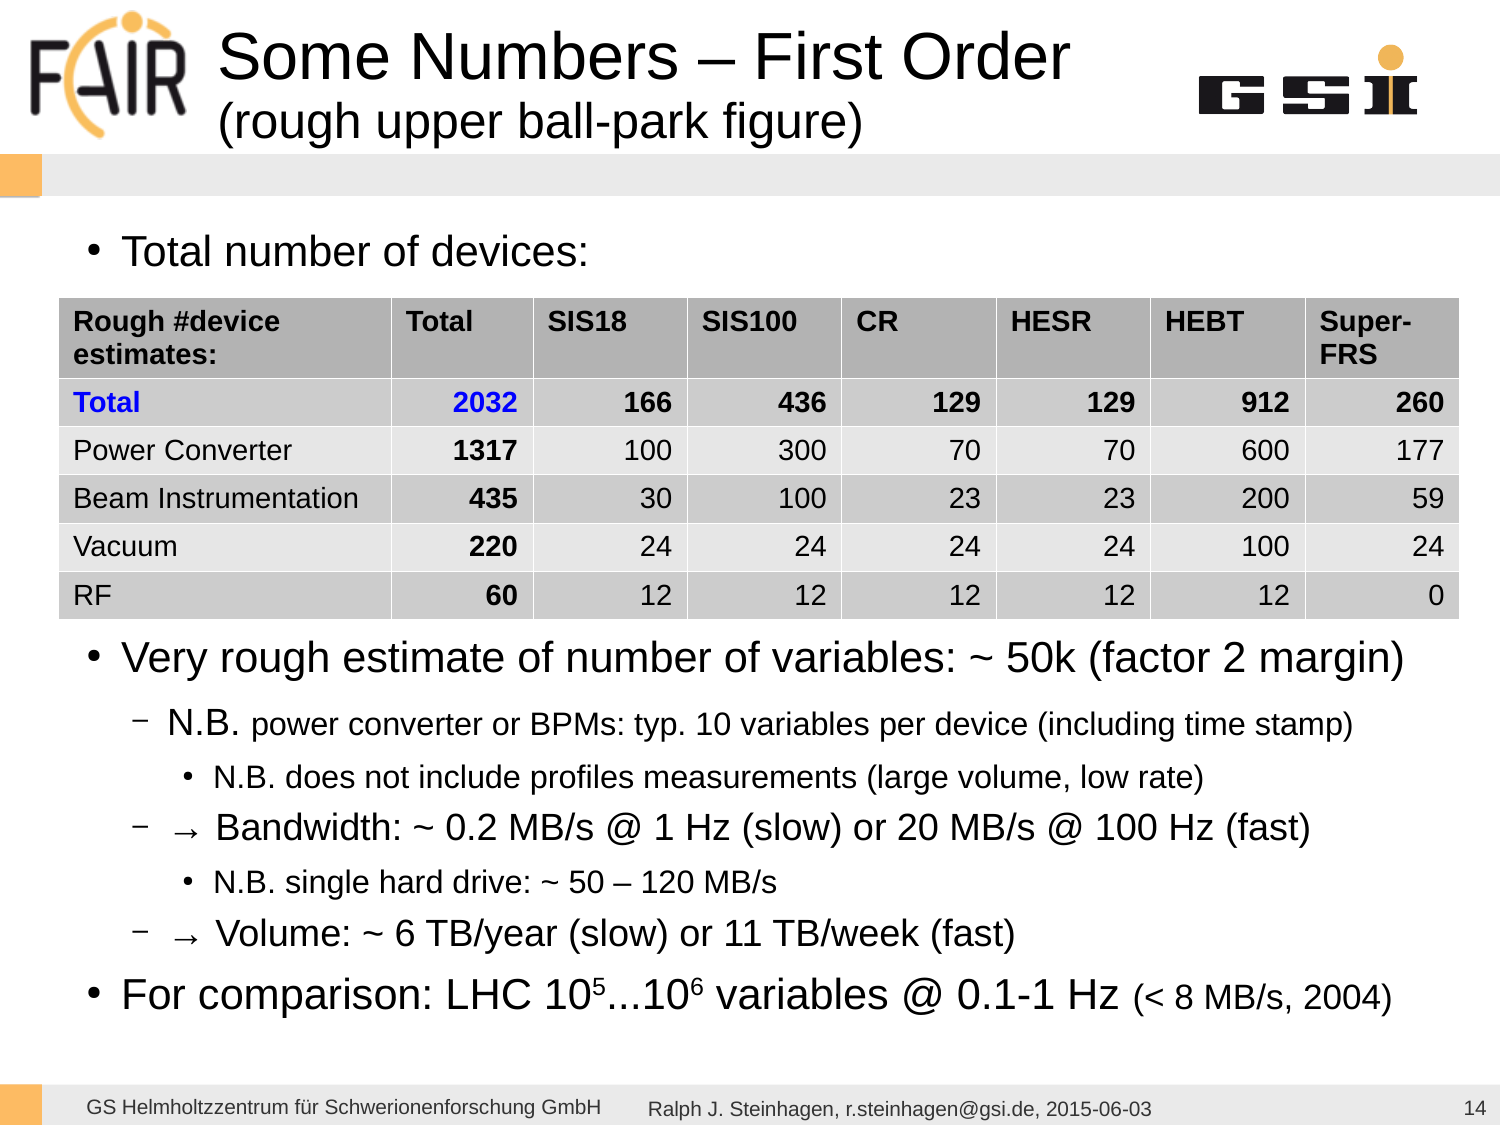

# Some Numbers – First Order (rough upper ball-park figure)
Total number of devices:
Very rough estimate of number of variables: ~ 50k (factor 2 margin)
N.B. power converter or BPMs: typ. 10 variables per device (including time stamp)
N.B. does not include profiles measurements (large volume, low rate)
→ Bandwidth: ~ 0.2 MB/s @ 1 Hz (slow) or 20 MB/s @ 100 Hz (fast)
N.B. single hard drive: ~ 50 – 120 MB/s
→ Volume: ~ 6 TB/year (slow) or 11 TB/week (fast)
For comparison: LHC 105...106 variables @ 0.1-1 Hz (< 8 MB/s, 2004)
| Rough #device estimates: | Total | SIS18 | SIS100 | CR | HESR | HEBT | Super-FRS |
| --- | --- | --- | --- | --- | --- | --- | --- |
| Total | 2032 | 166 | 436 | 129 | 129 | 912 | 260 |
| Power Converter | 1317 | 100 | 300 | 70 | 70 | 600 | 177 |
| Beam Instrumentation | 435 | 30 | 100 | 23 | 23 | 200 | 59 |
| Vacuum | 220 | 24 | 24 | 24 | 24 | 100 | 24 |
| RF | 60 | 12 | 12 | 12 | 12 | 12 | 0 |